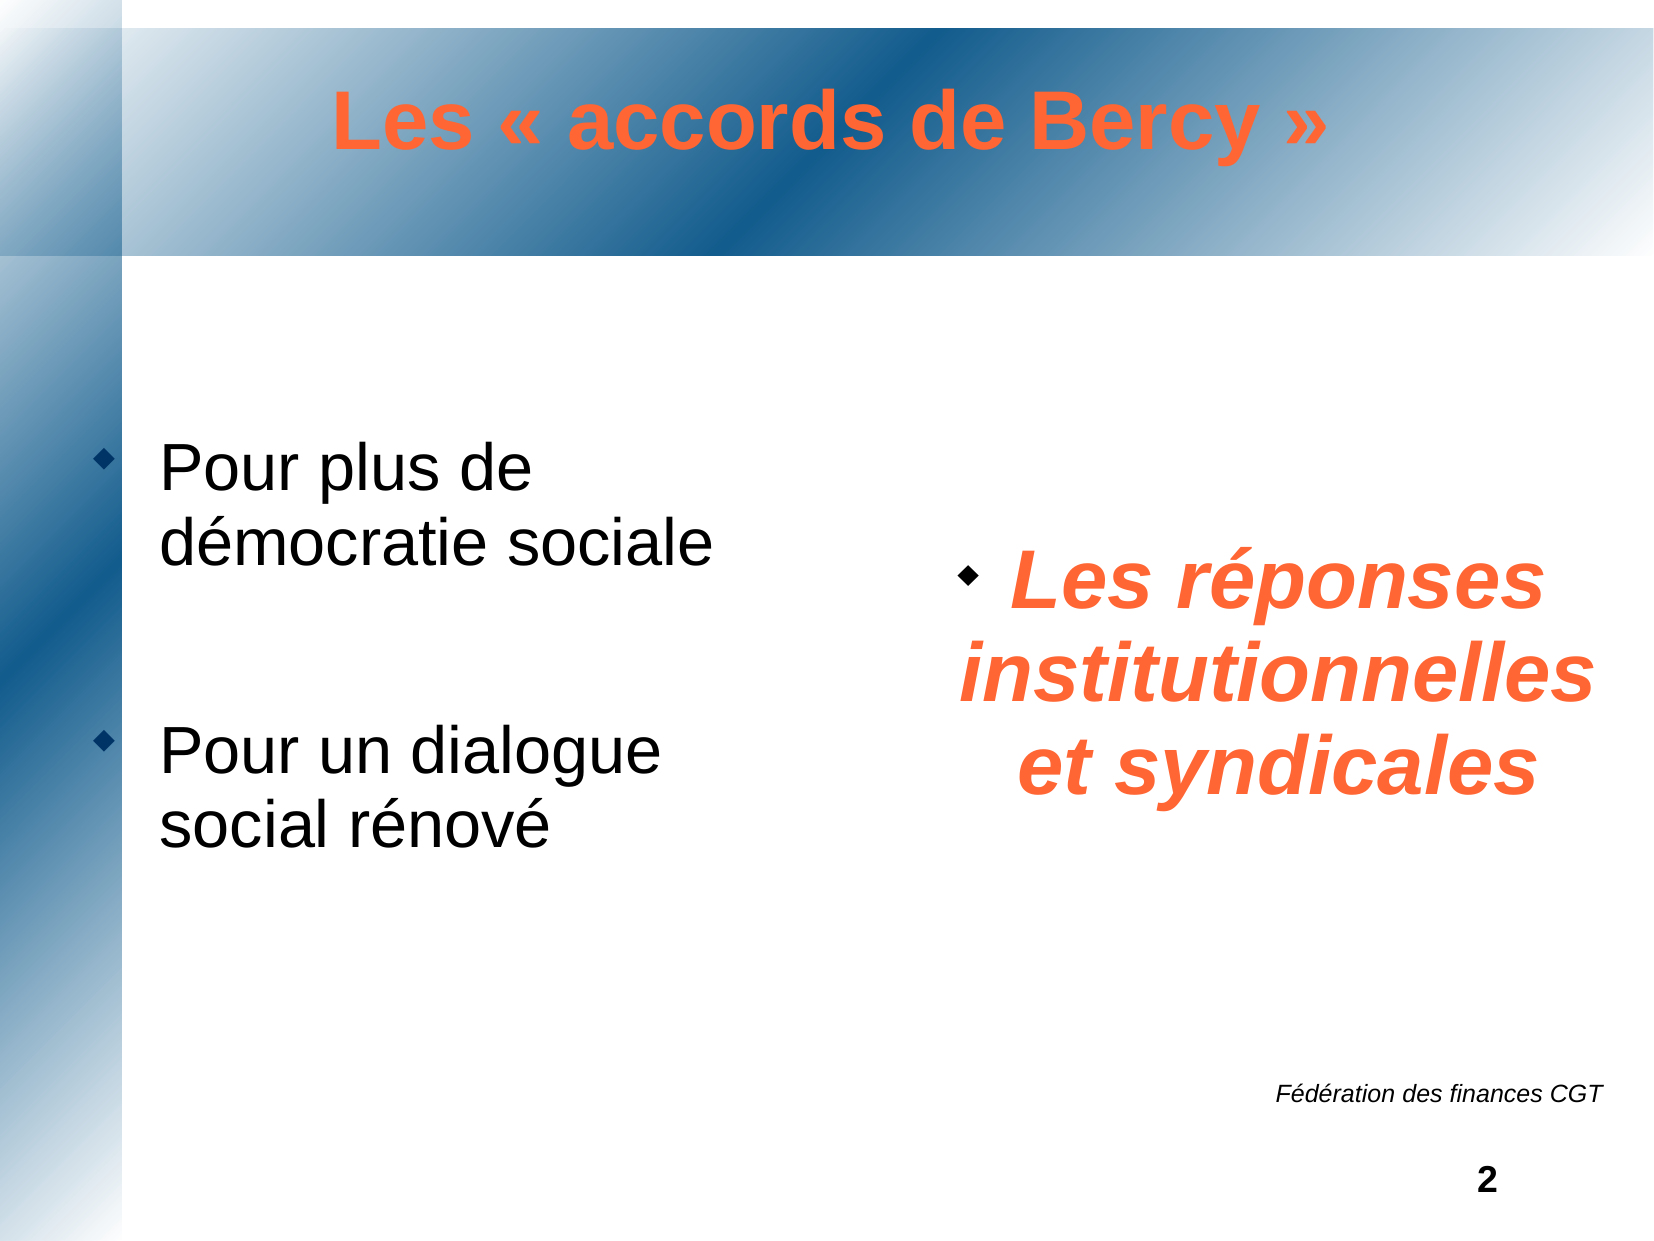

# Les « accords de Bercy »
Les réponses institutionnelles et syndicales
Fédération des finances CGT
Pour plus de démocratie sociale
Pour un dialogue social rénové